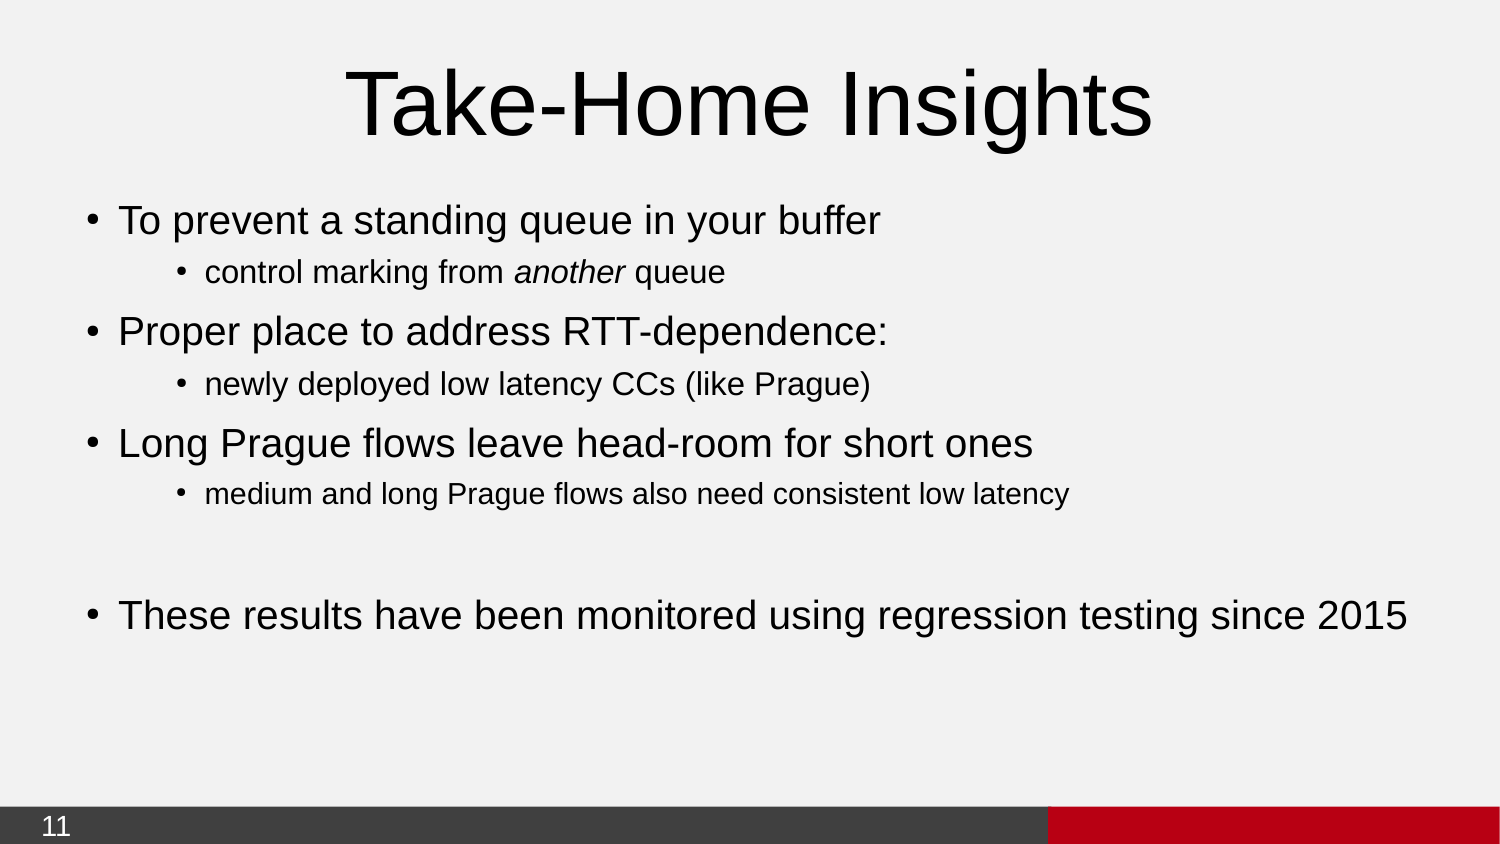

# Take-Home Insights
To prevent a standing queue in your buffer
control marking from another queue
Proper place to address RTT-dependence:
newly deployed low latency CCs (like Prague)
Long Prague flows leave head-room for short ones
medium and long Prague flows also need consistent low latency
These results have been monitored using regression testing since 2015
11